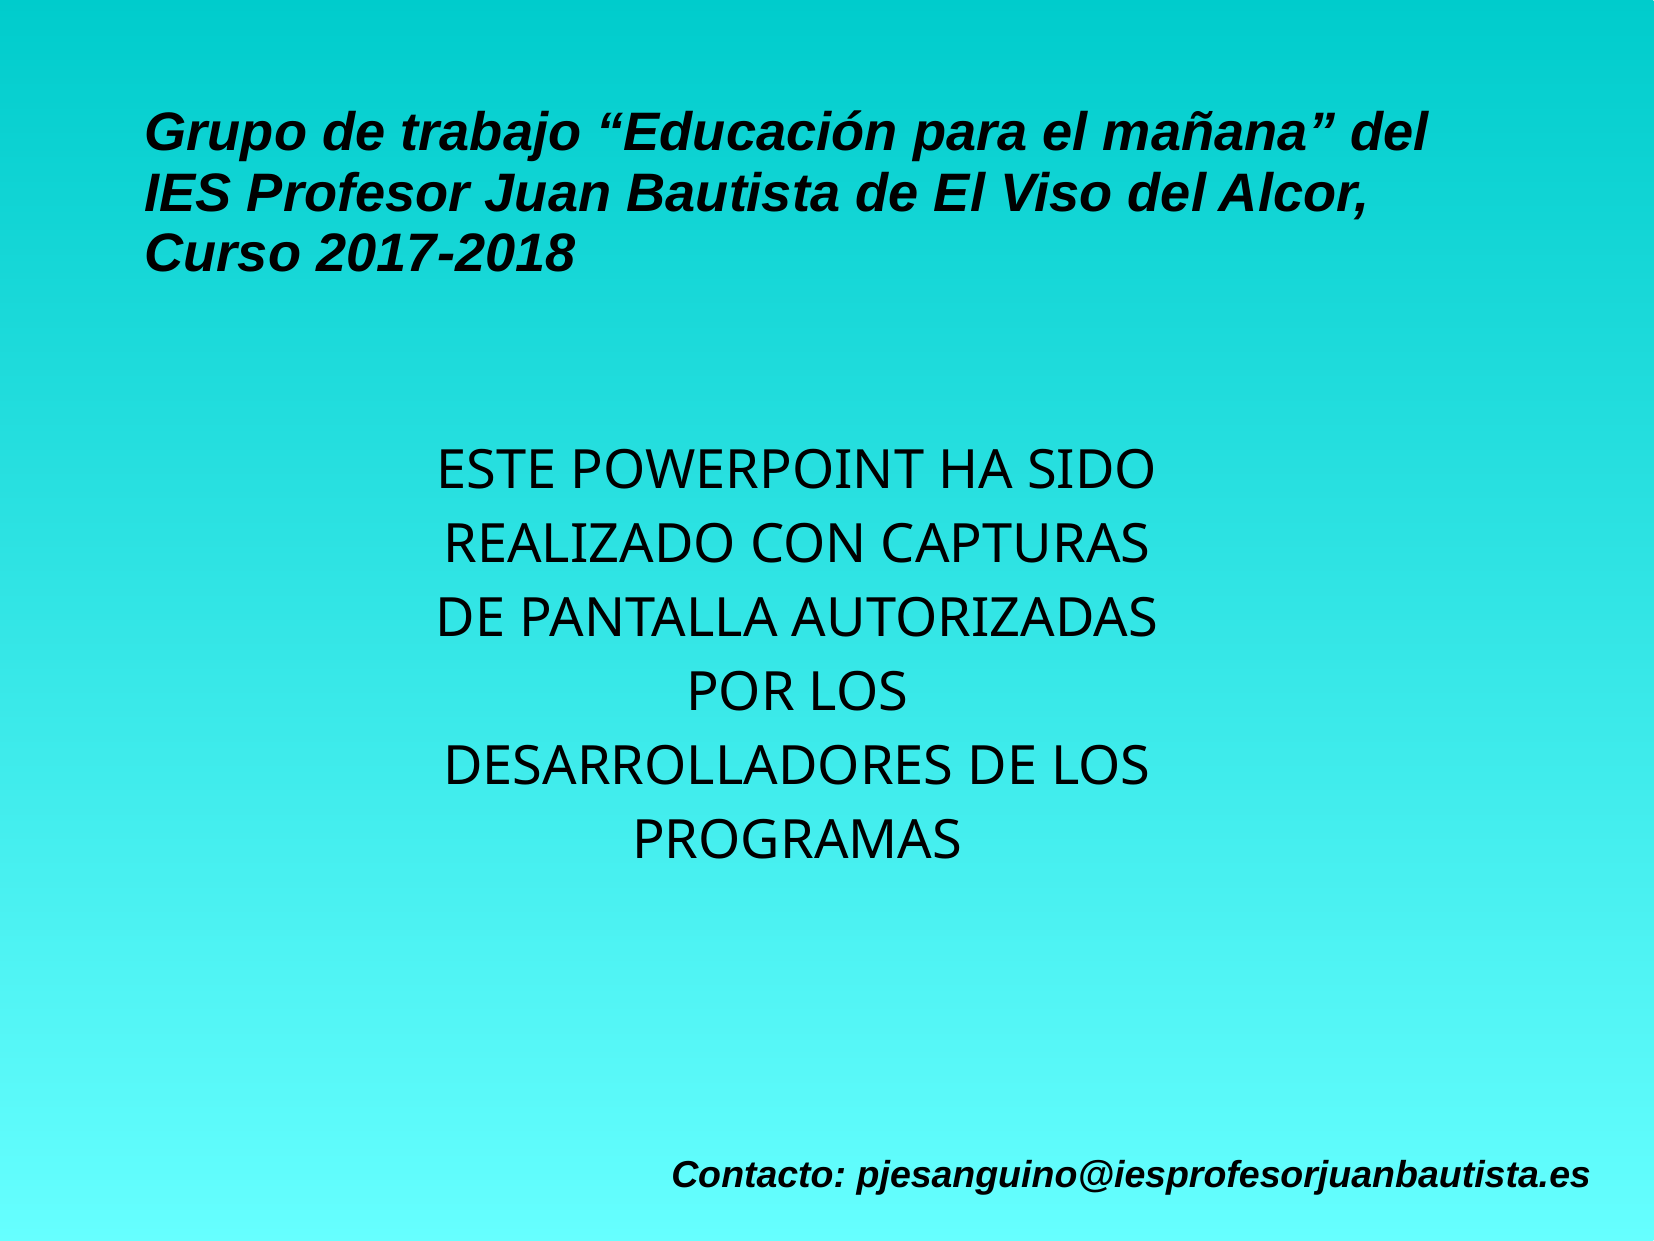

Grupo de trabajo “Educación para el mañana” del IES Profesor Juan Bautista de El Viso del Alcor, Curso 2017-2018
ESTE POWERPOINT HA SIDO REALIZADO CON CAPTURAS DE PANTALLA AUTORIZADAS POR LOS DESARROLLADORES DE LOS PROGRAMAS
Contacto: pjesanguino@iesprofesorjuanbautista.es